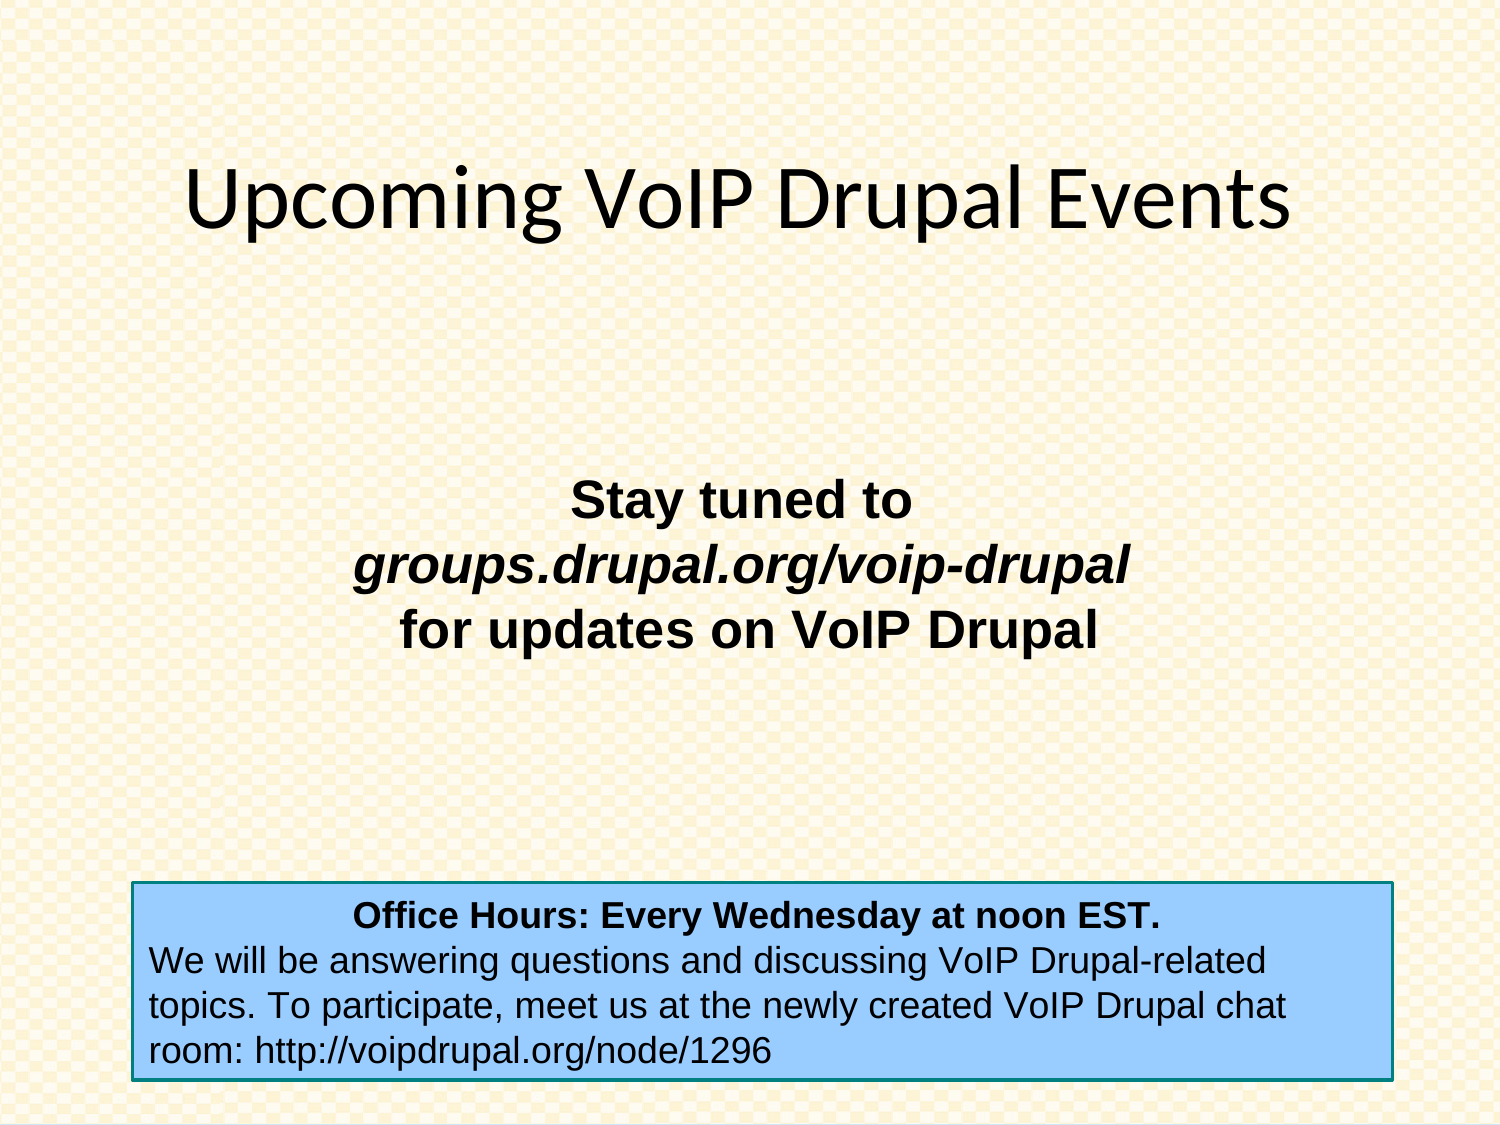

Stay tuned to
groups.drupal.org/voip-drupal
for updates on VoIP Drupal
# Upcoming VoIP Drupal Events
Office Hours: Every Wednesday at noon EST.
We will be answering questions and discussing VoIP Drupal-related topics. To participate, meet us at the newly created VoIP Drupal chat room: http://voipdrupal.org/node/1296